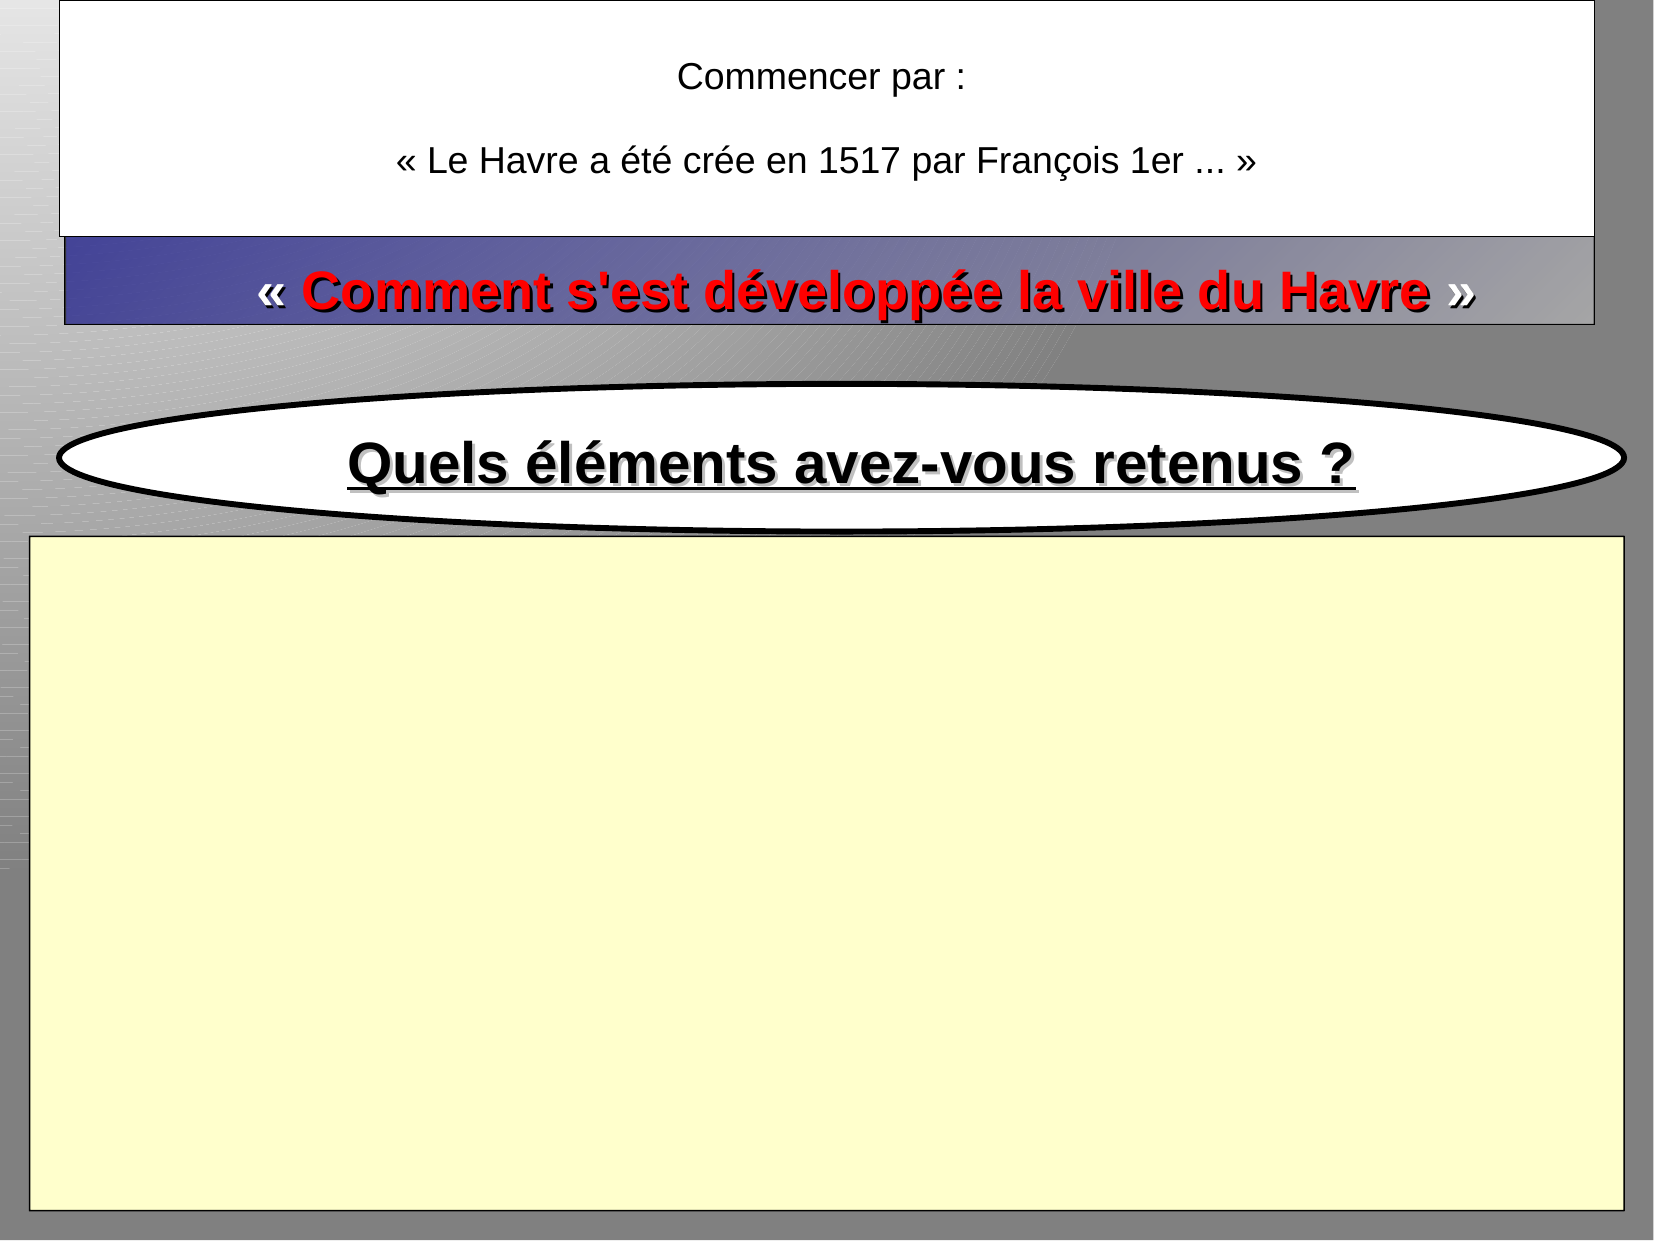

Commencer par :
« Le Havre a été crée en 1517 par François 1er ... »
Observer ces croquis qui retracent l'évolution du Havre
→ prendre ne note les éléments importants
→ objectif : rédiger un petit paragraphe :
	« Comment s'est développée la ville du Havre »
Quels éléments avez-vous retenus ?